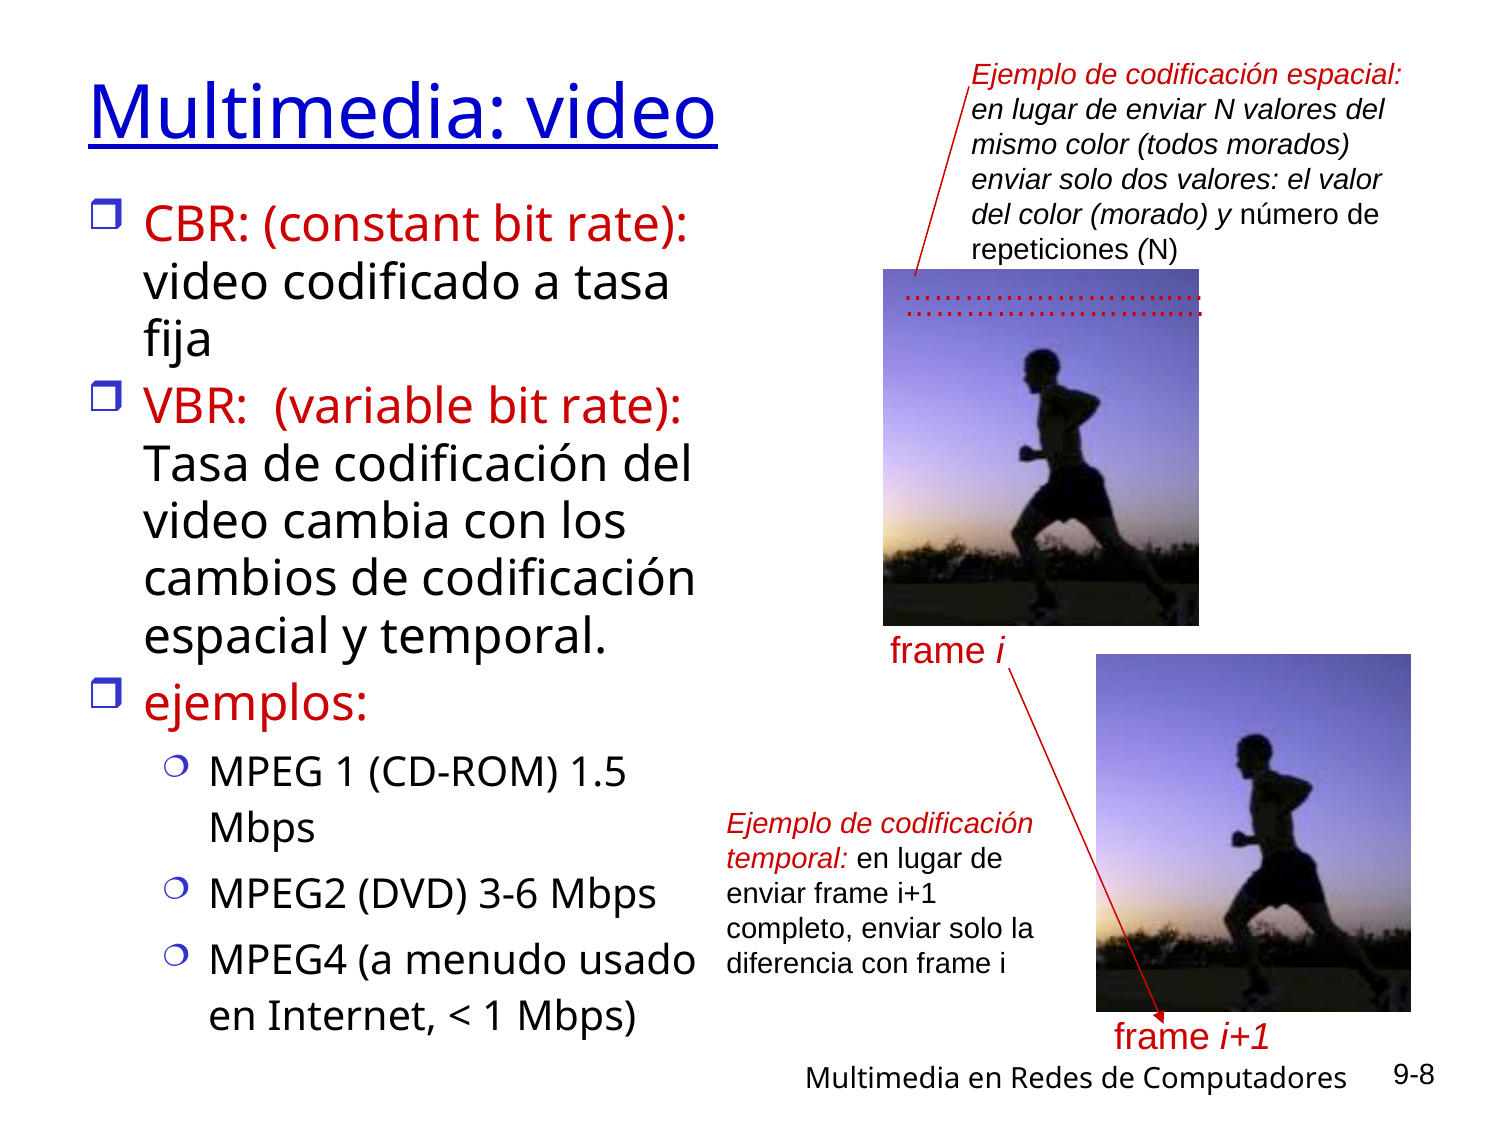

# Multimedia: video
Ejemplo de codificación espacial: en lugar de enviar N valores del mismo color (todos morados) enviar solo dos valores: el valor del color (morado) y número de repeticiones (N)
……………………...…
……………………...…
CBR: (constant bit rate): video codificado a tasa fija
VBR: (variable bit rate): Tasa de codificación del video cambia con los cambios de codificación espacial y temporal.
ejemplos:
MPEG 1 (CD-ROM) 1.5 Mbps
MPEG2 (DVD) 3-6 Mbps
MPEG4 (a menudo usado en Internet, < 1 Mbps)
frame i
Ejemplo de codificación temporal: en lugar de enviar frame i+1 completo, enviar solo la diferencia con frame i
frame i+1
8